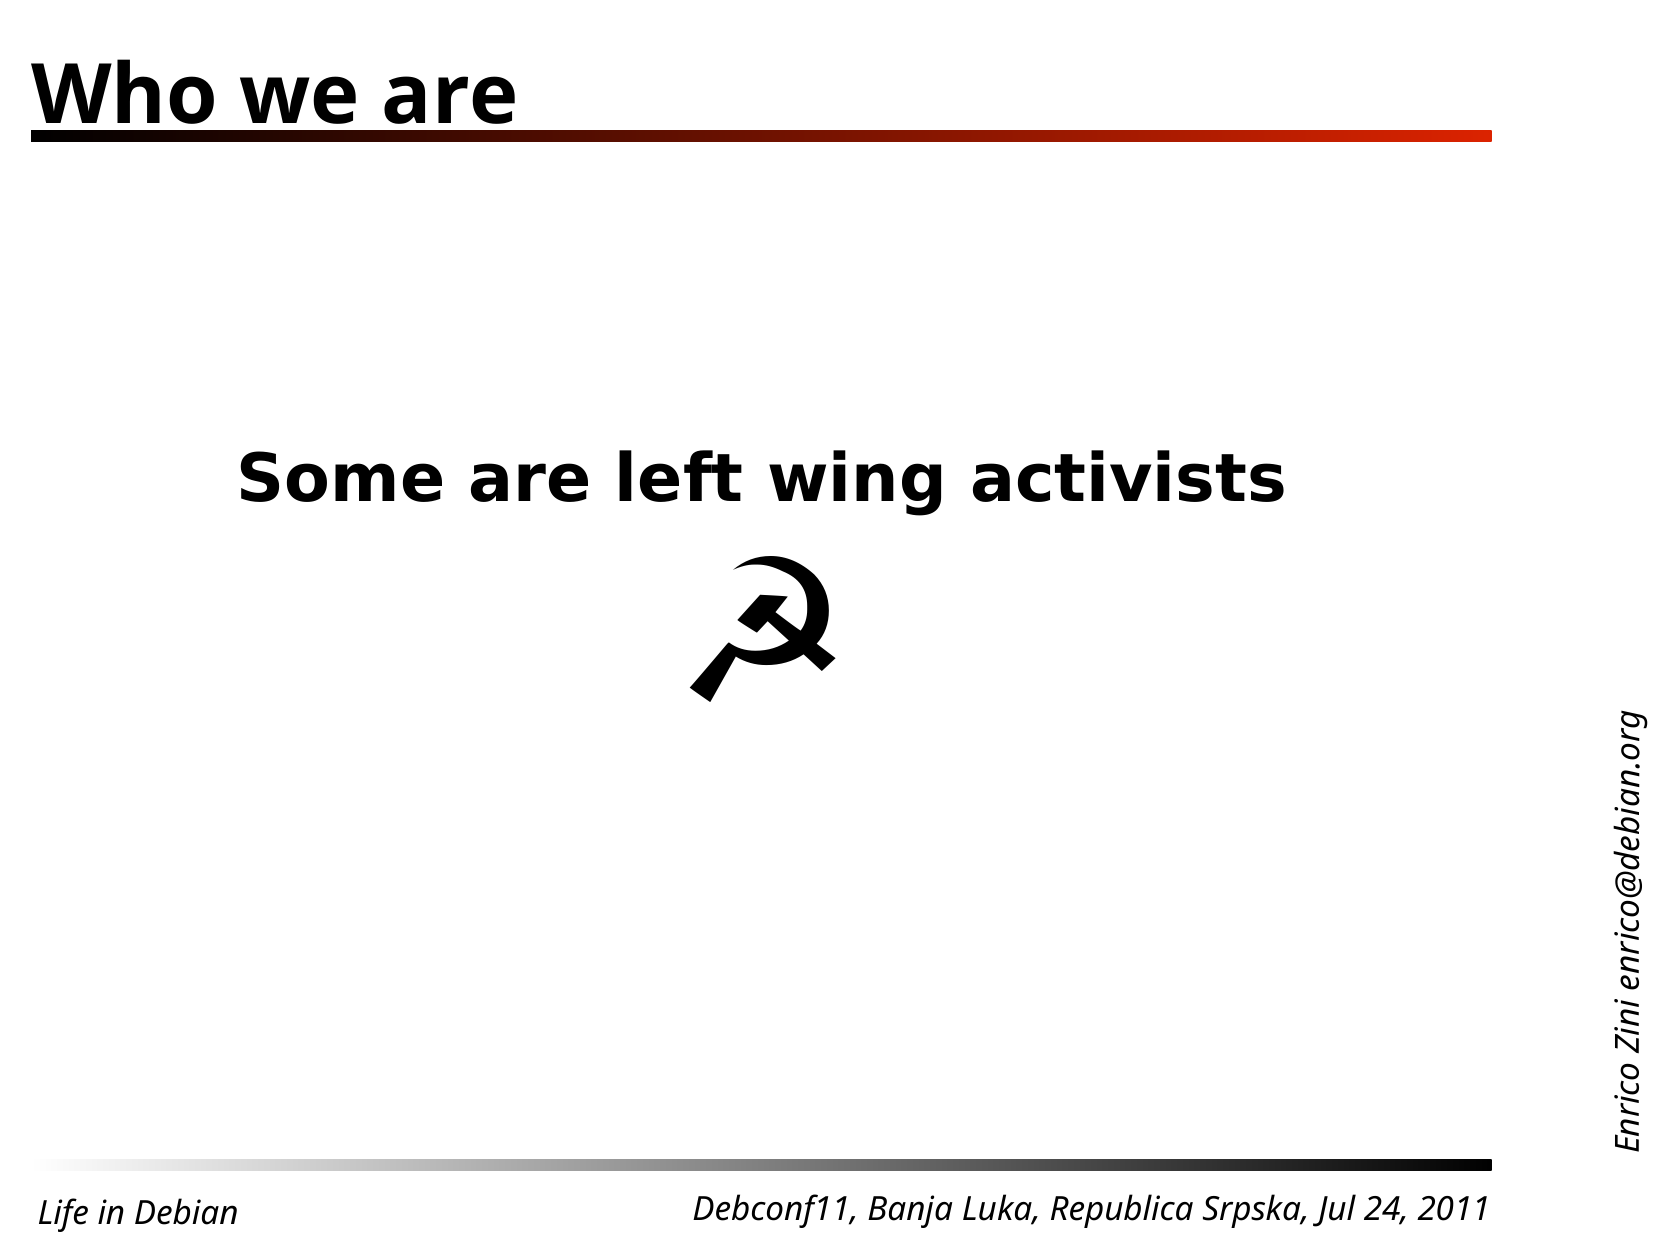

Who we are
Some are left wing activists
☭